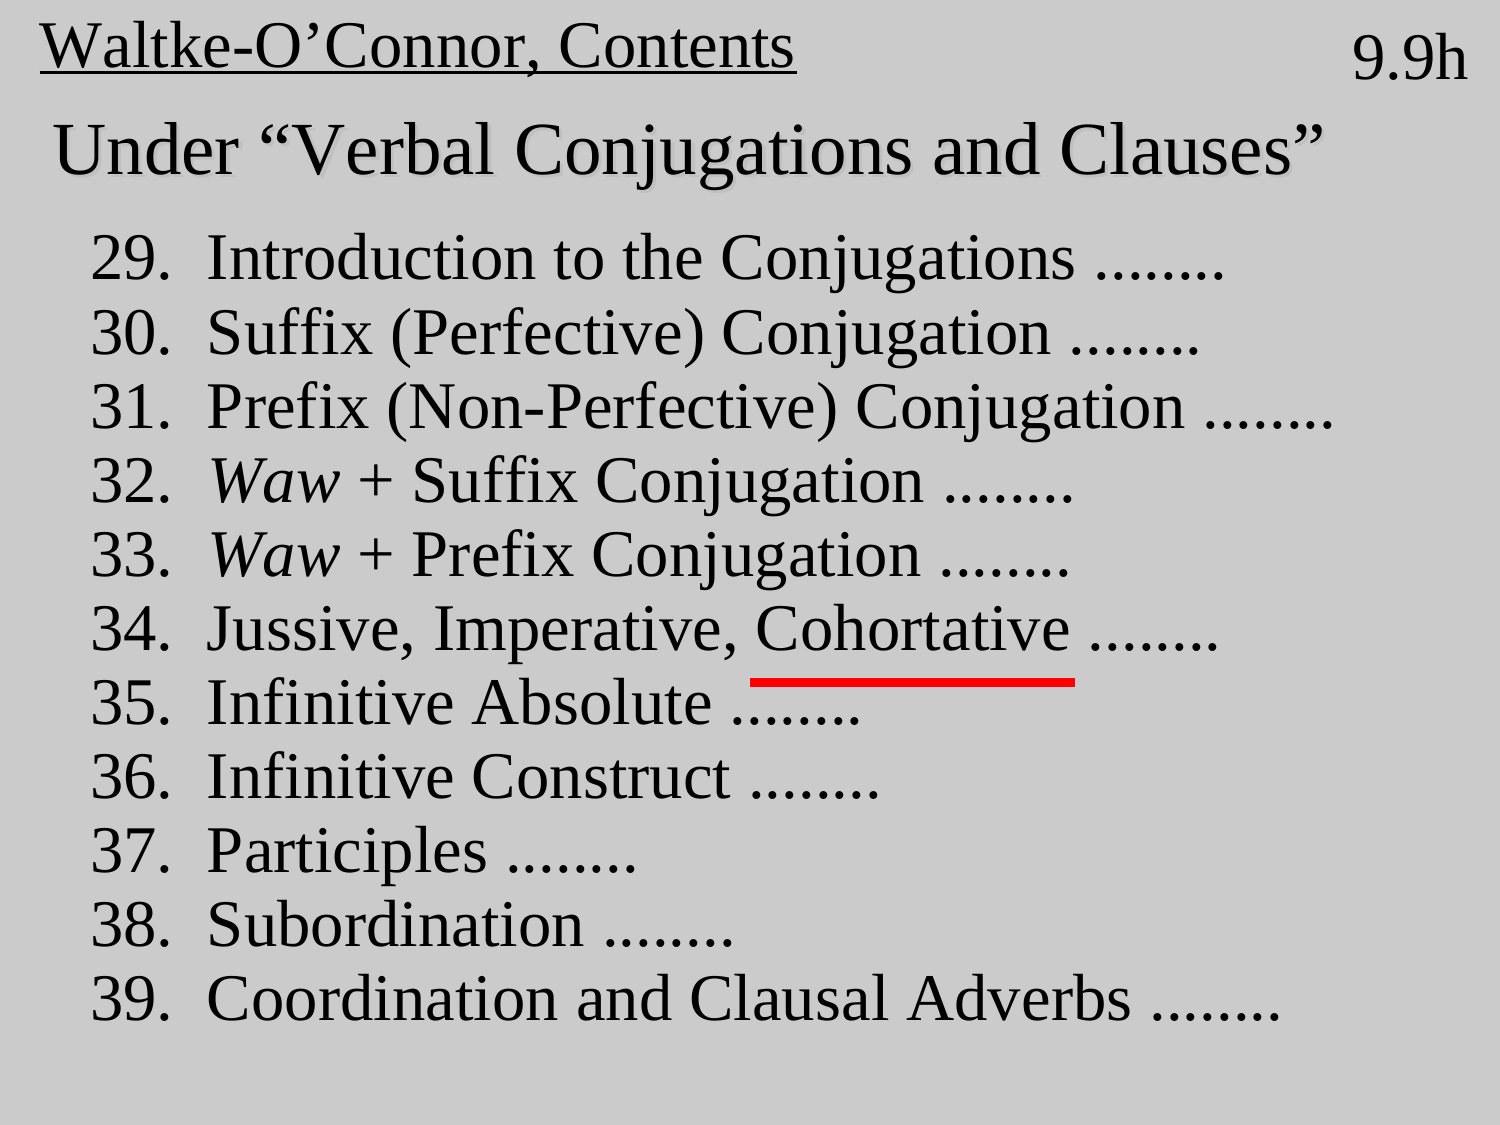

Waltke-O’Connor, Contents
9.9h
# Under “Verbal Conjugations and Clauses”
29. Introduction to the Conjugations ........
30. Suffix (Perfective) Conjugation ........
31. Prefix (Non-Perfective) Conjugation ........
32. Waw + Suffix Conjugation ........
33. Waw + Prefix Conjugation ........
34. Jussive, Imperative, Cohortative ........
35. Infinitive Absolute ........
36. Infinitive Construct ........
37. Participles ........
38. Subordination ........
39. Coordination and Clausal Adverbs ........